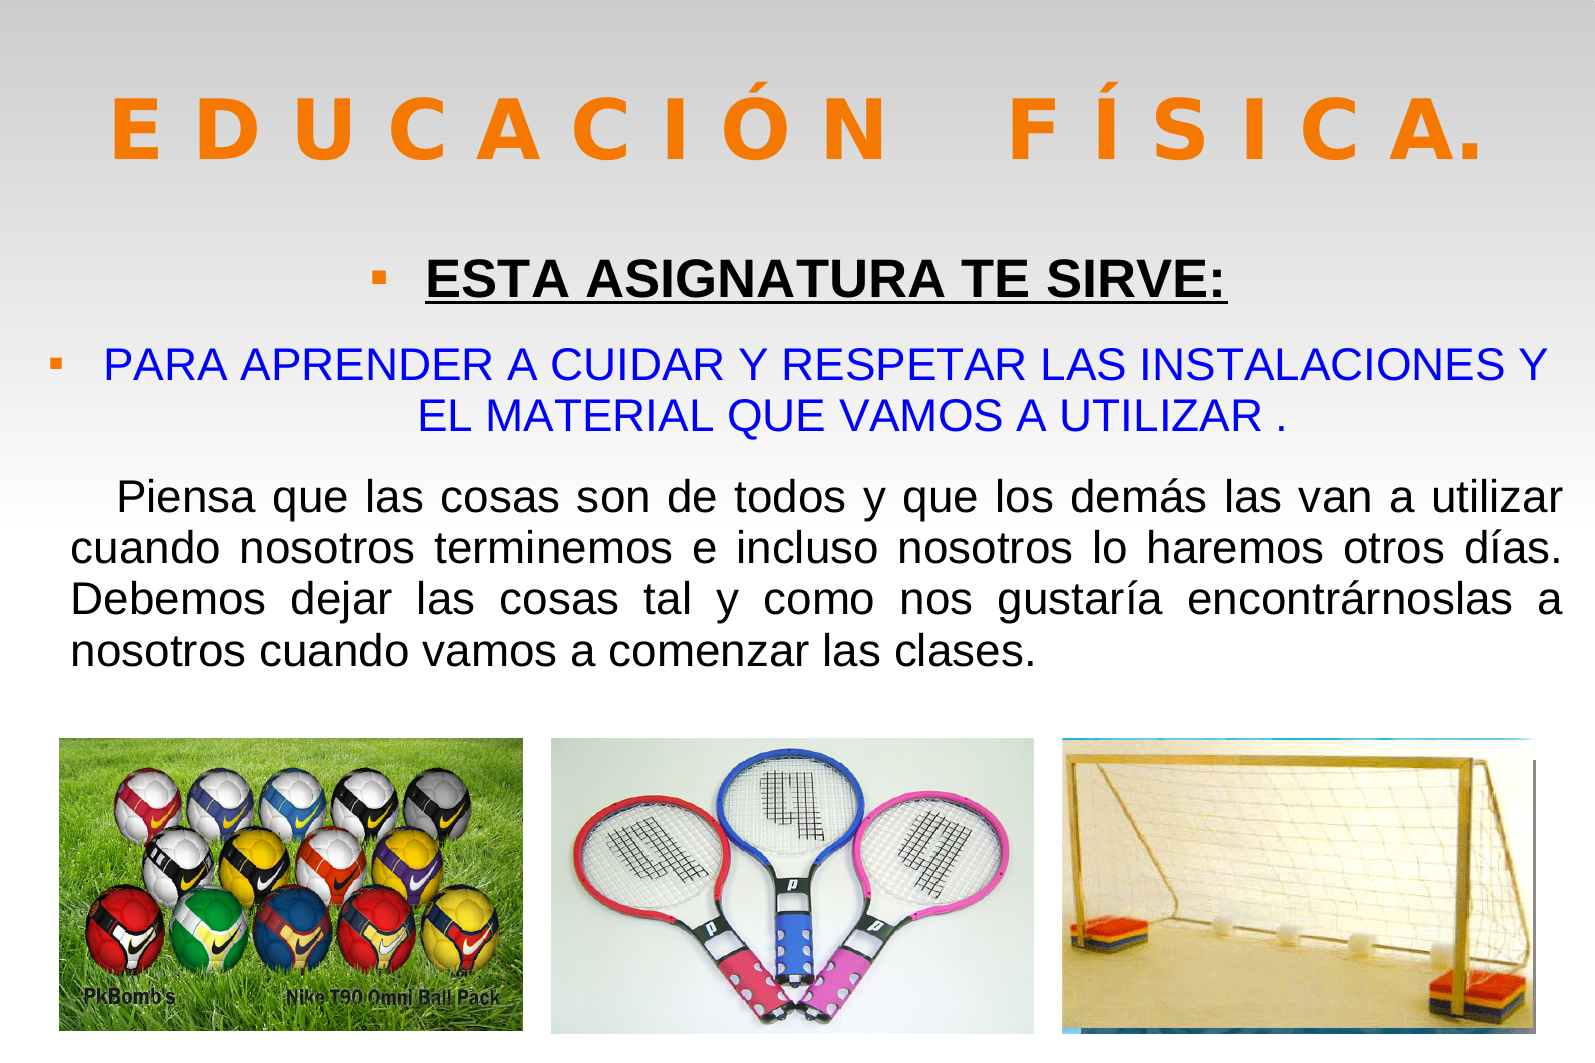

# E D U C A C I Ó N F Í S I C A.
ESTA ASIGNATURA TE SIRVE:
PARA APRENDER A CUIDAR Y RESPETAR LAS INSTALACIONES Y EL MATERIAL QUE VAMOS A UTILIZAR .
 Piensa que las cosas son de todos y que los demás las van a utilizar cuando nosotros terminemos e incluso nosotros lo haremos otros días. Debemos dejar las cosas tal y como nos gustaría encontrárnoslas a nosotros cuando vamos a comenzar las clases.